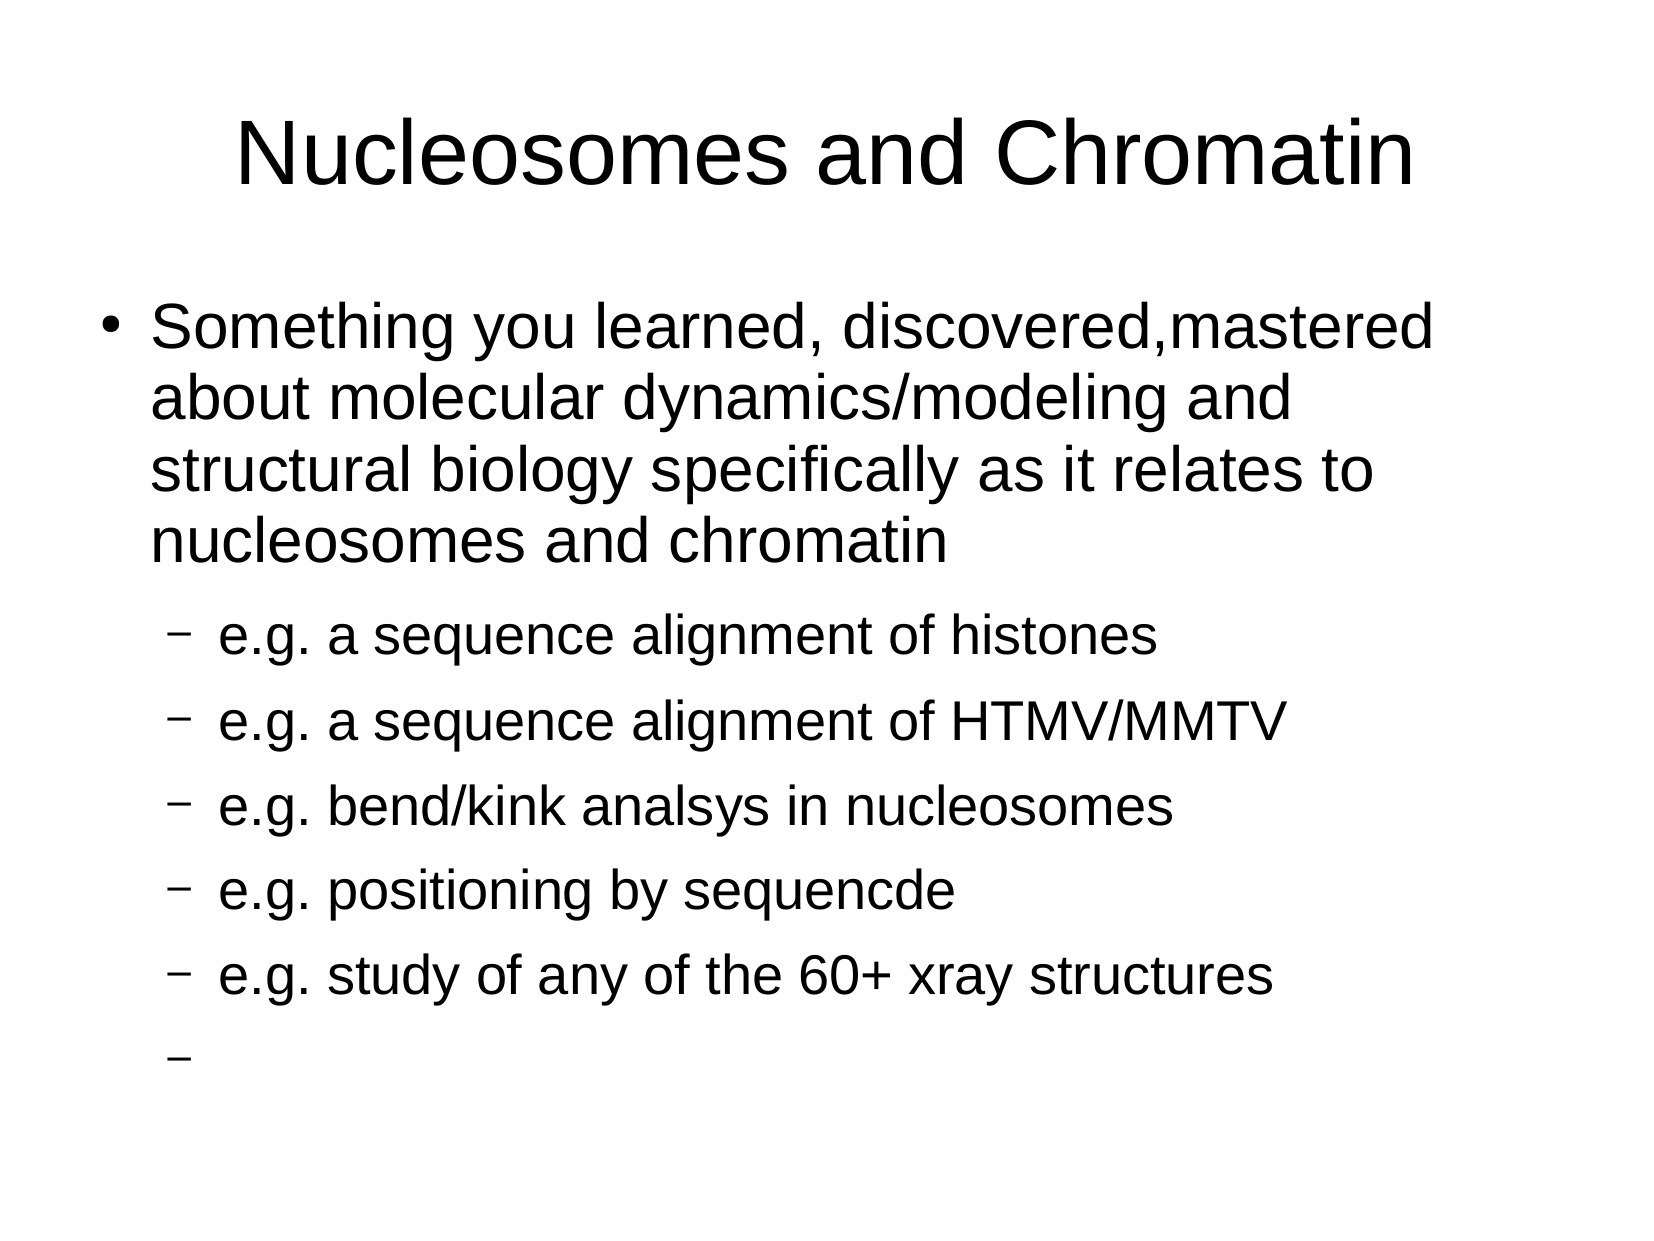

# Nucleosomes and Chromatin
Something you learned, discovered,mastered about molecular dynamics/modeling and structural biology specifically as it relates to nucleosomes and chromatin
e.g. a sequence alignment of histones
e.g. a sequence alignment of HTMV/MMTV
e.g. bend/kink analsys in nucleosomes
e.g. positioning by sequencde
e.g. study of any of the 60+ xray structures